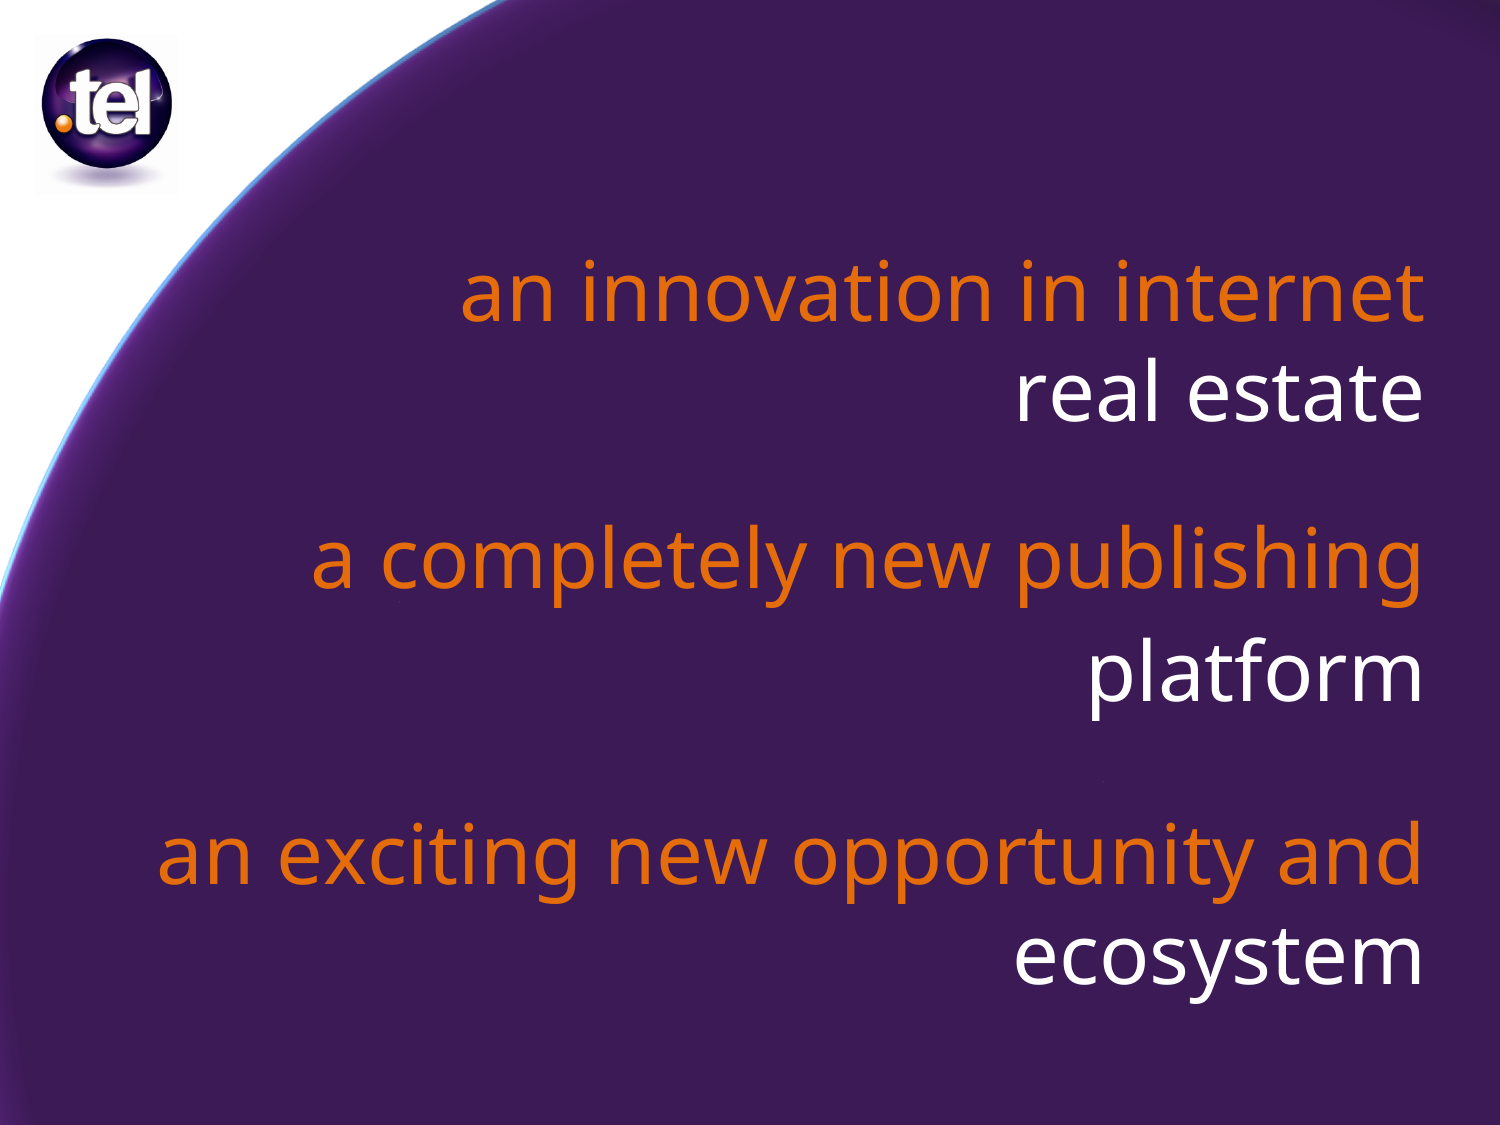

an innovation in internet
real estate
# a completely new publishing platform
an exciting new opportunity and
ecosystem